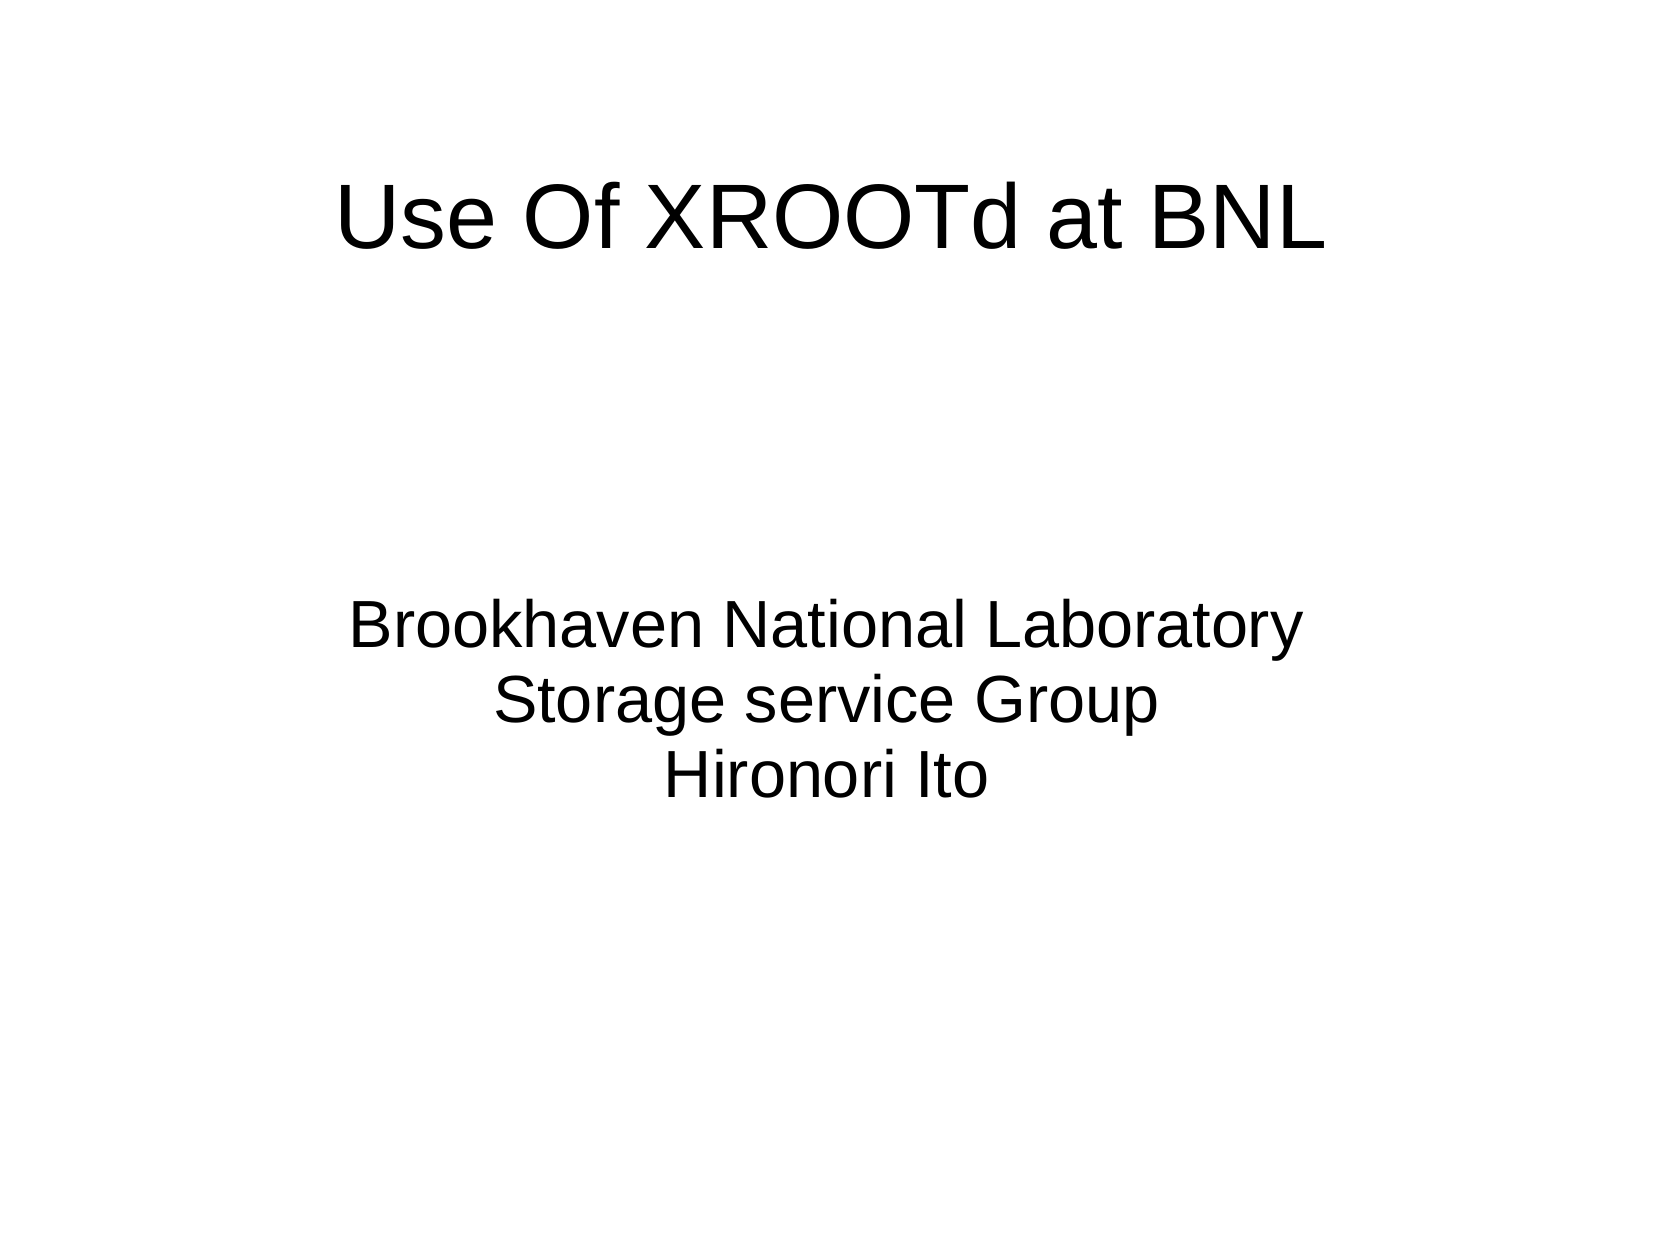

# Use Of XROOTd at BNL
Brookhaven National Laboratory
Storage service Group
Hironori Ito